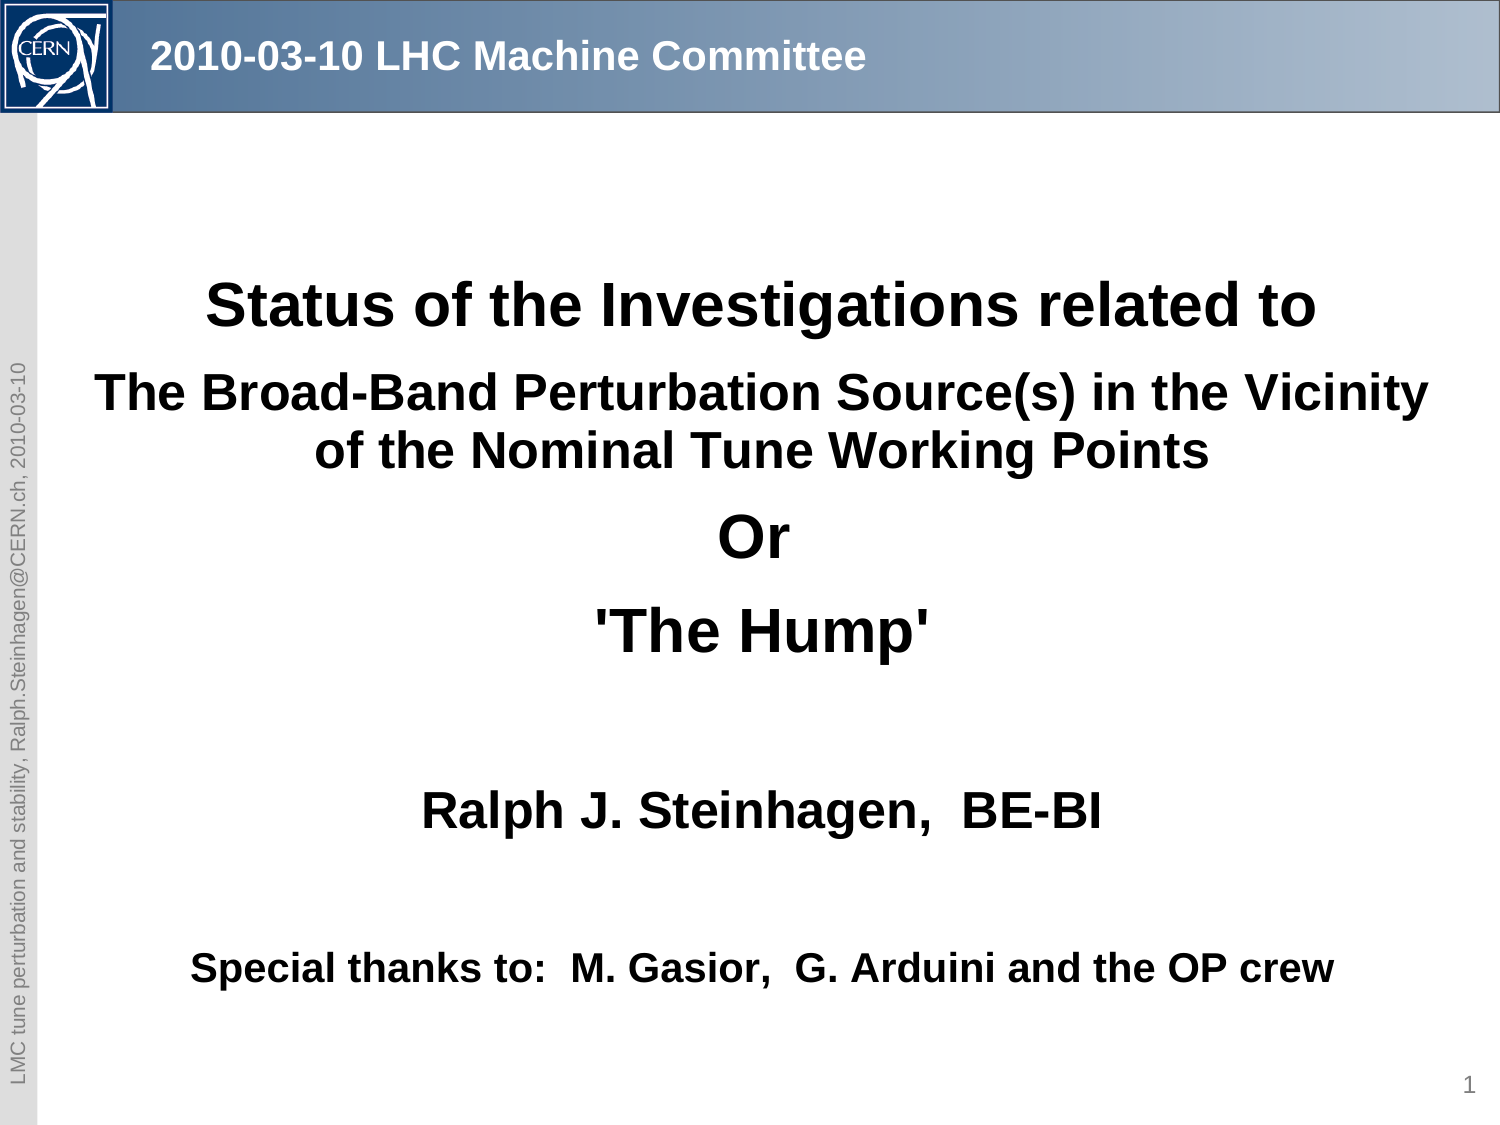

# 2010-03-10 LHC Machine Committee
Status of the Investigations related to
The Broad-Band Perturbation Source(s) in the Vicinity of the Nominal Tune Working Points
Or
'The Hump'
Ralph J. Steinhagen, BE-BI
Special thanks to: M. Gasior, G. Arduini and the OP crew